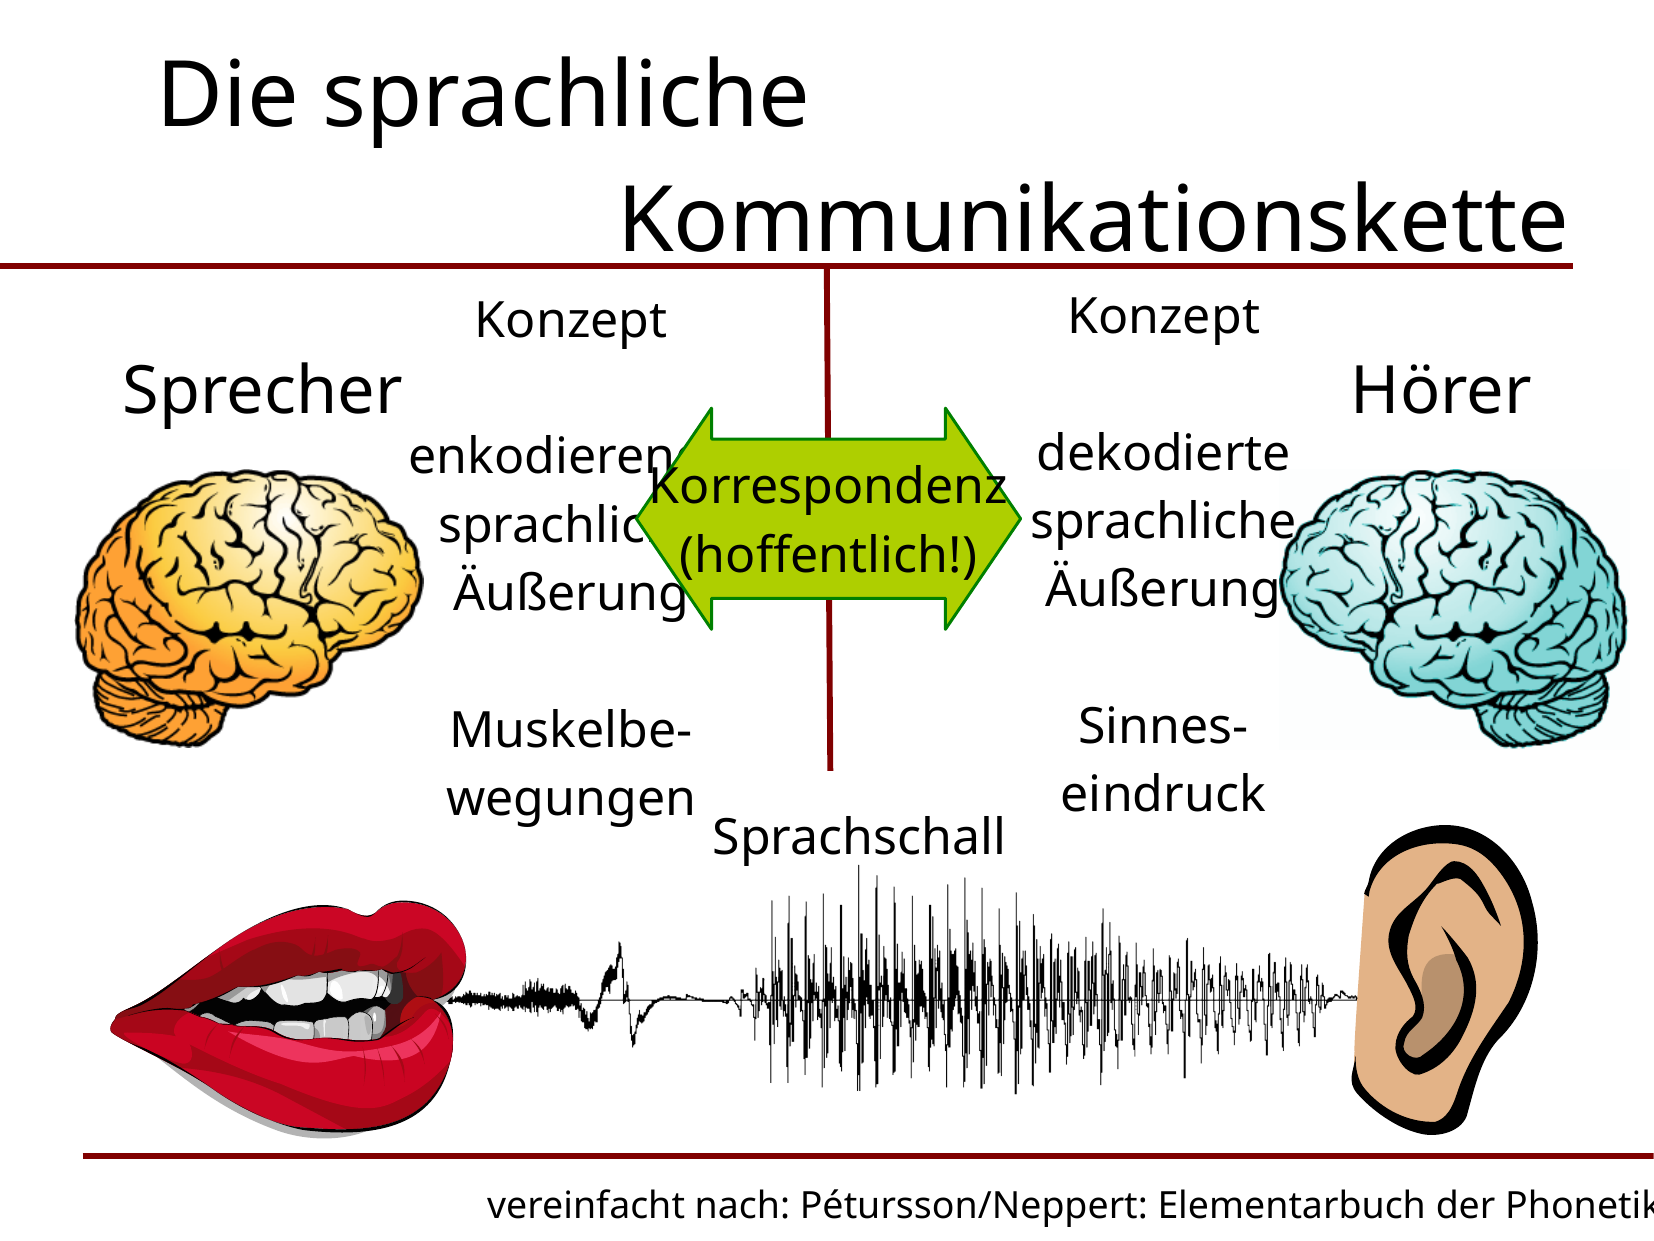

# Die sprachliche Kommunikationskette
Konzept
dekodierte
sprachliche
Äußerung
Sinnes-
eindruck
Konzept
enkodierende
sprachliche
Äußerung
Muskelbe-
wegungen
Sprecher
Hörer
Korrespondenz
(hoffentlich!)
Sprachschall
vereinfacht nach: Pétursson/Neppert: Elementarbuch der Phonetik, 1996.